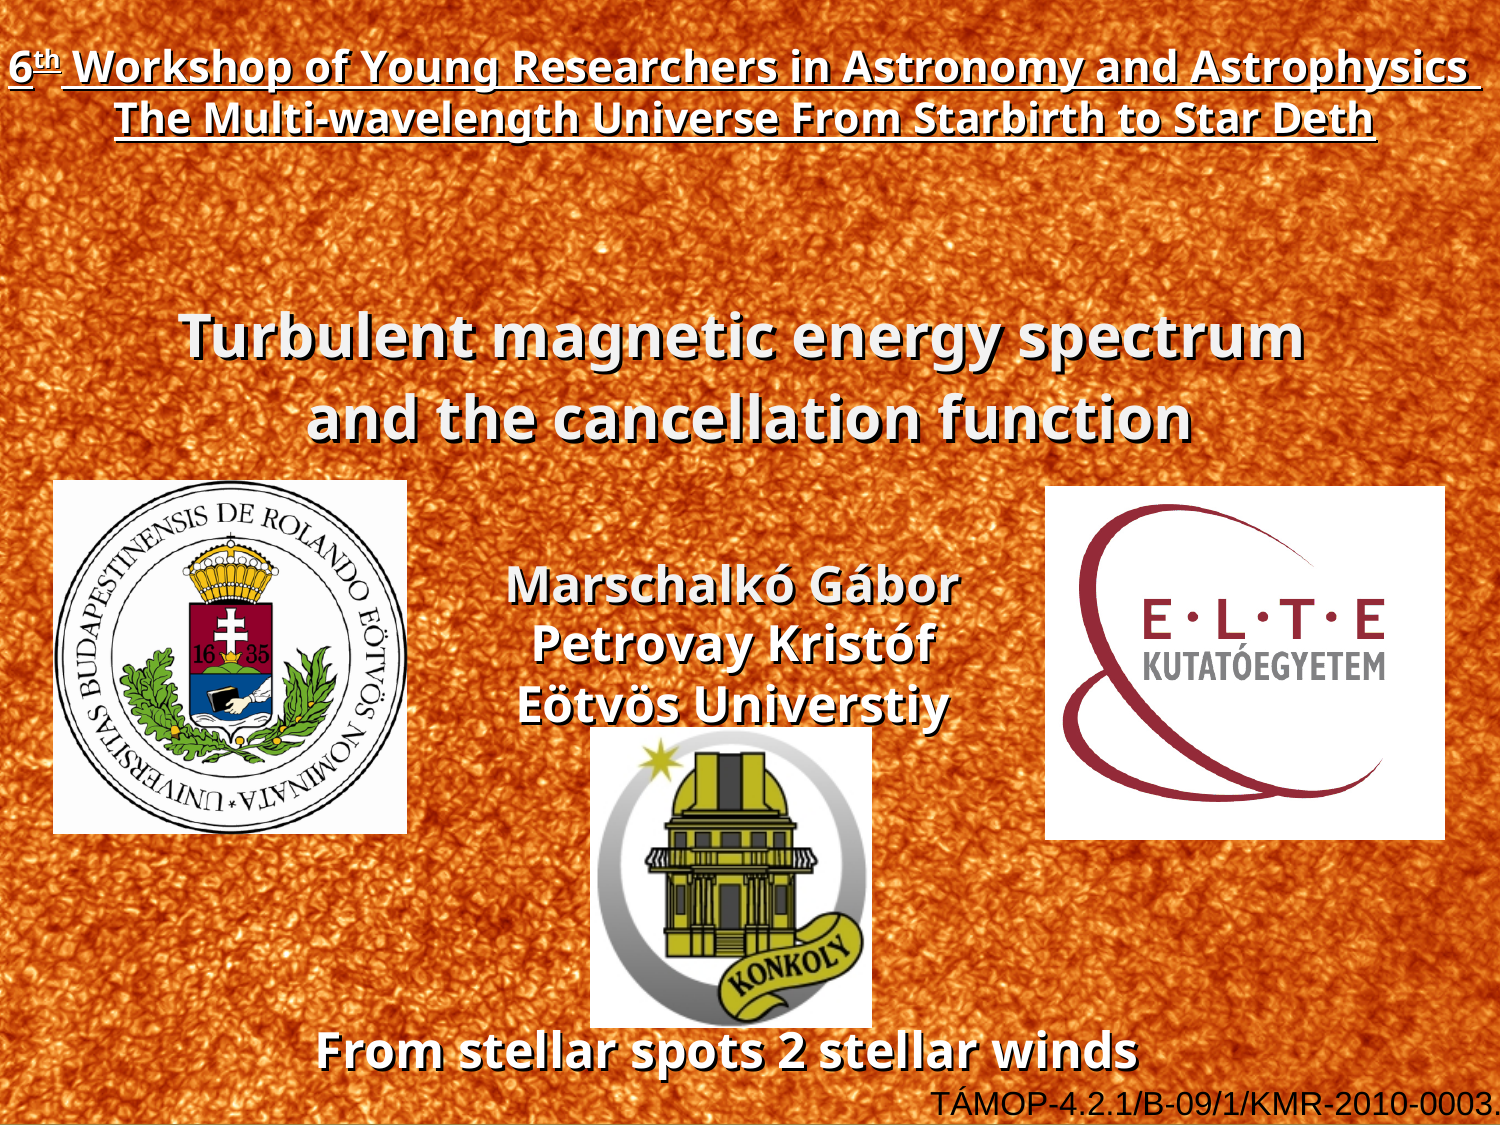

6th Workshop of Young Researchers in Astronomy and Astrophysics
The Multi-wavelength Universe From Starbirth to Star Deth
# Turbulent magnetic energy spectrum and the cancellation function
Marschalkó Gábor
Eötvös Universtiy
Petrovay Kristóf
From stellar spots 2 stellar winds
TÁMOP-4.2.1/B-09/1/KMR-2010-0003.